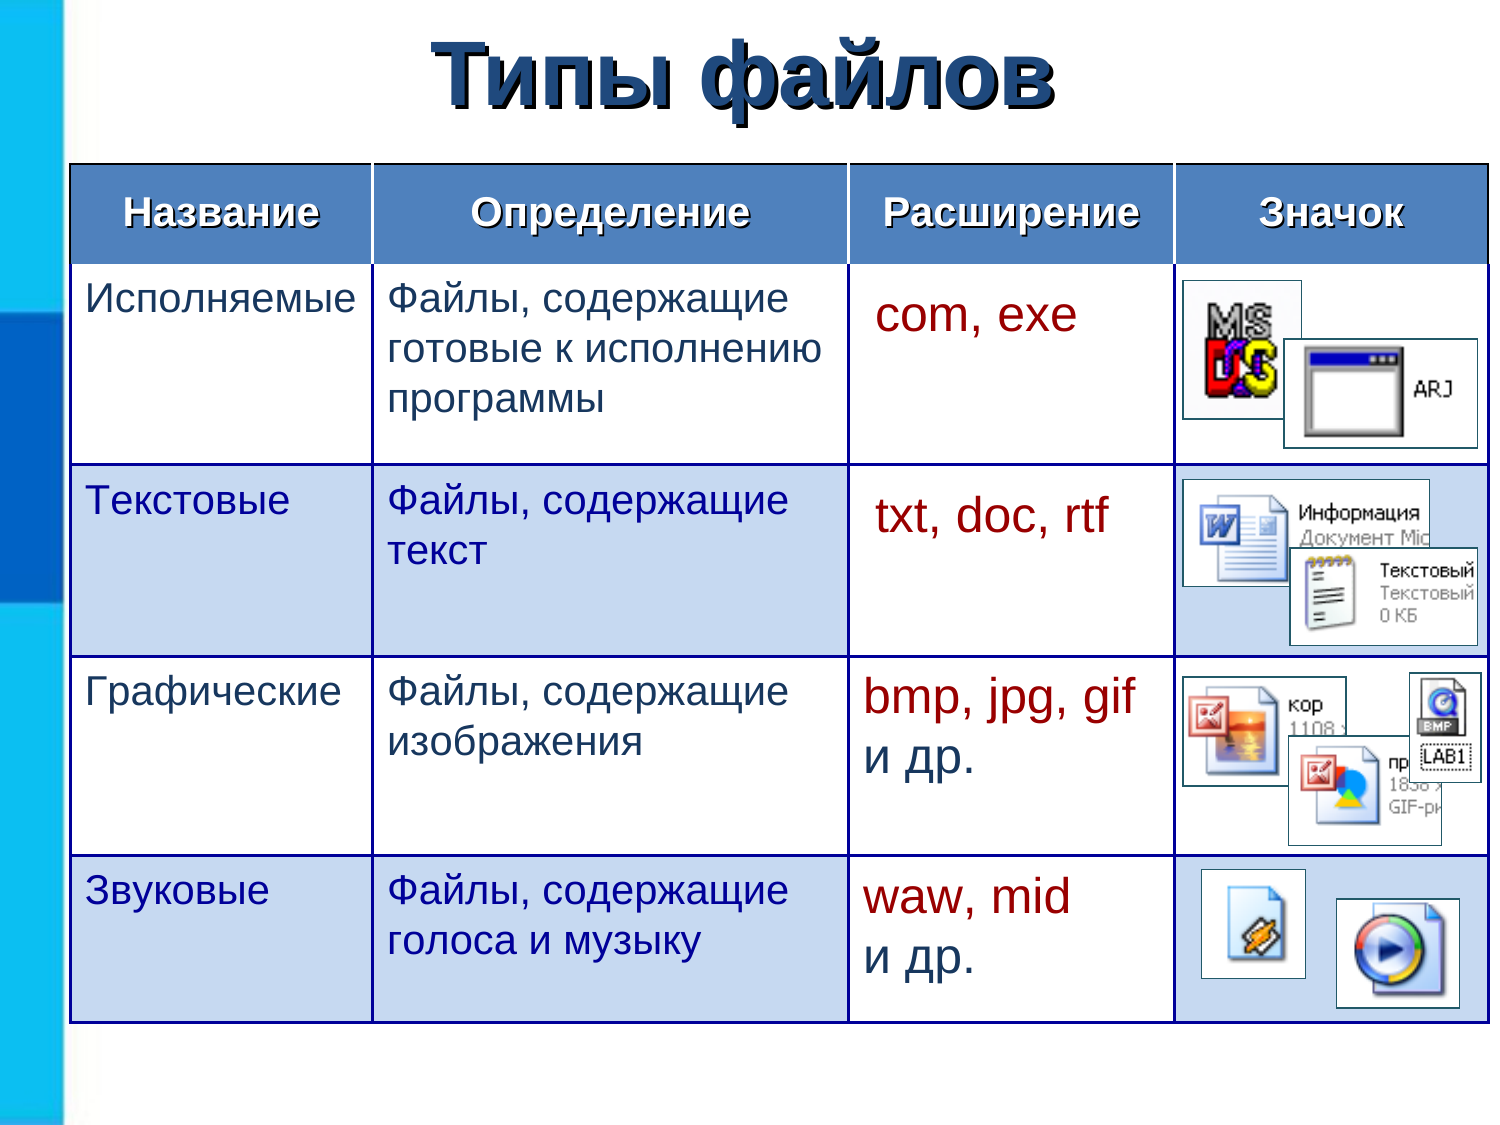

# Типы файлов
| Название | Определение | Расширение | Значок |
| --- | --- | --- | --- |
| Исполняемые | Файлы, содержащие готовые к исполнению программы | com, exe | |
| Текстовые | Файлы, содержащие текст | txt, doc, rtf | |
| Графические | Файлы, содержащие изображения | bmp, jpg, gif и др. | |
| Звуковые | Файлы, содержащие голоса и музыку | waw, mid и др. | |